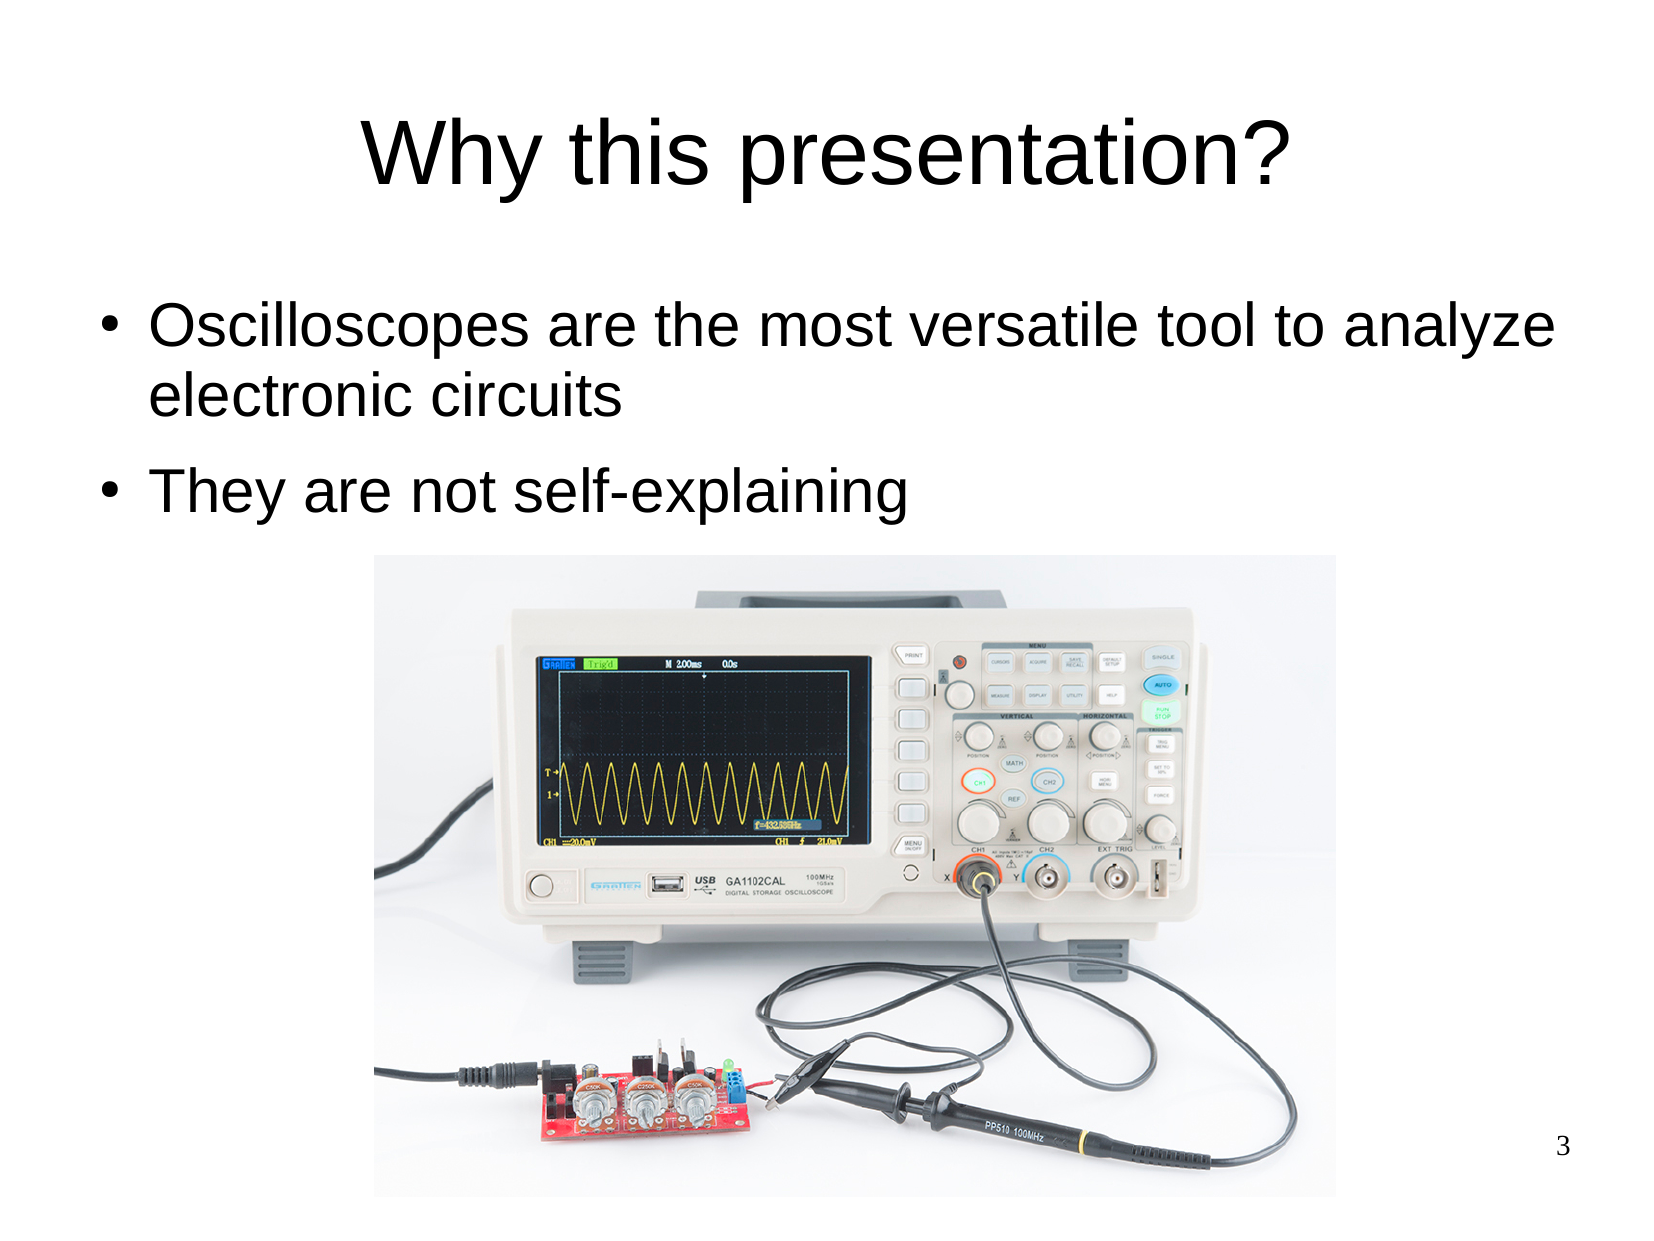

# Why this presentation?
Oscilloscopes are the most versatile tool to analyze electronic circuits
They are not self-explaining
3